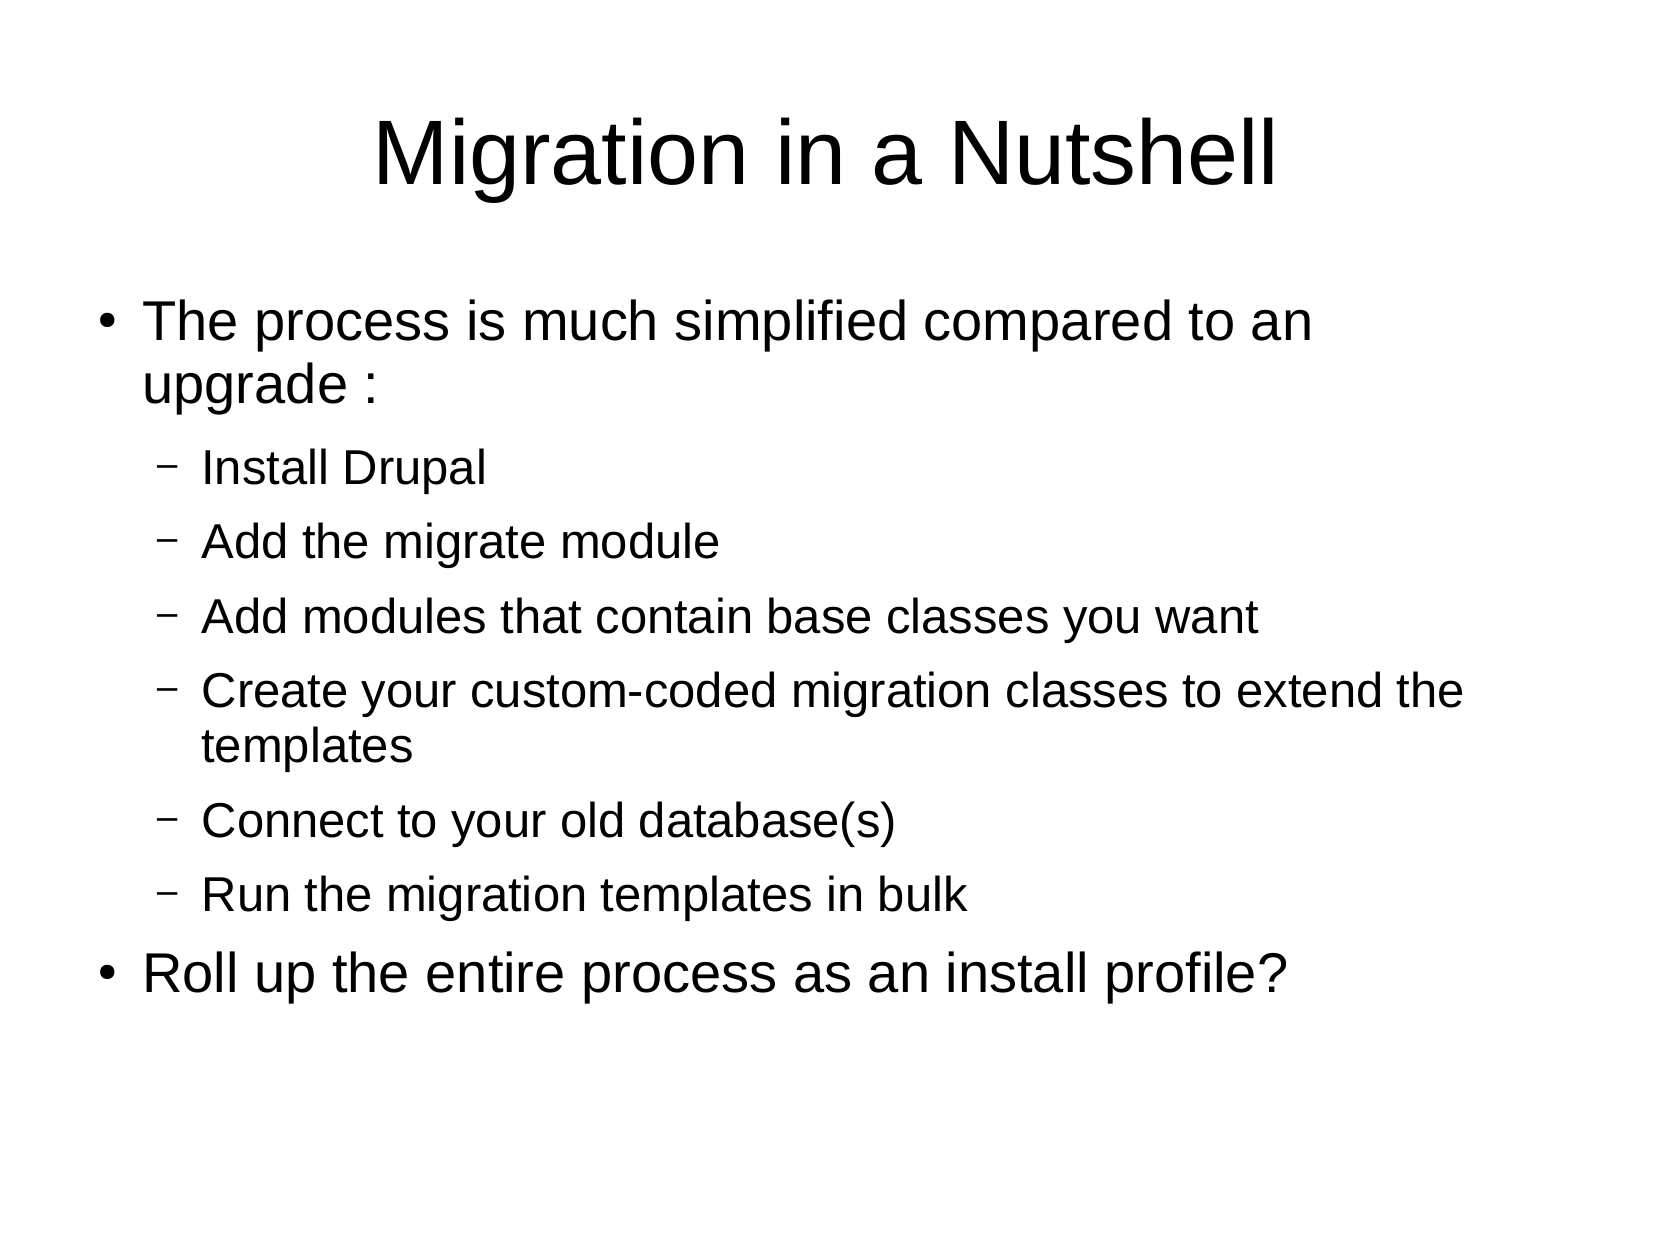

# Migration in a Nutshell
The process is much simplified compared to an upgrade :
Install Drupal
Add the migrate module
Add modules that contain base classes you want
Create your custom-coded migration classes to extend the templates
Connect to your old database(s)
Run the migration templates in bulk
Roll up the entire process as an install profile?